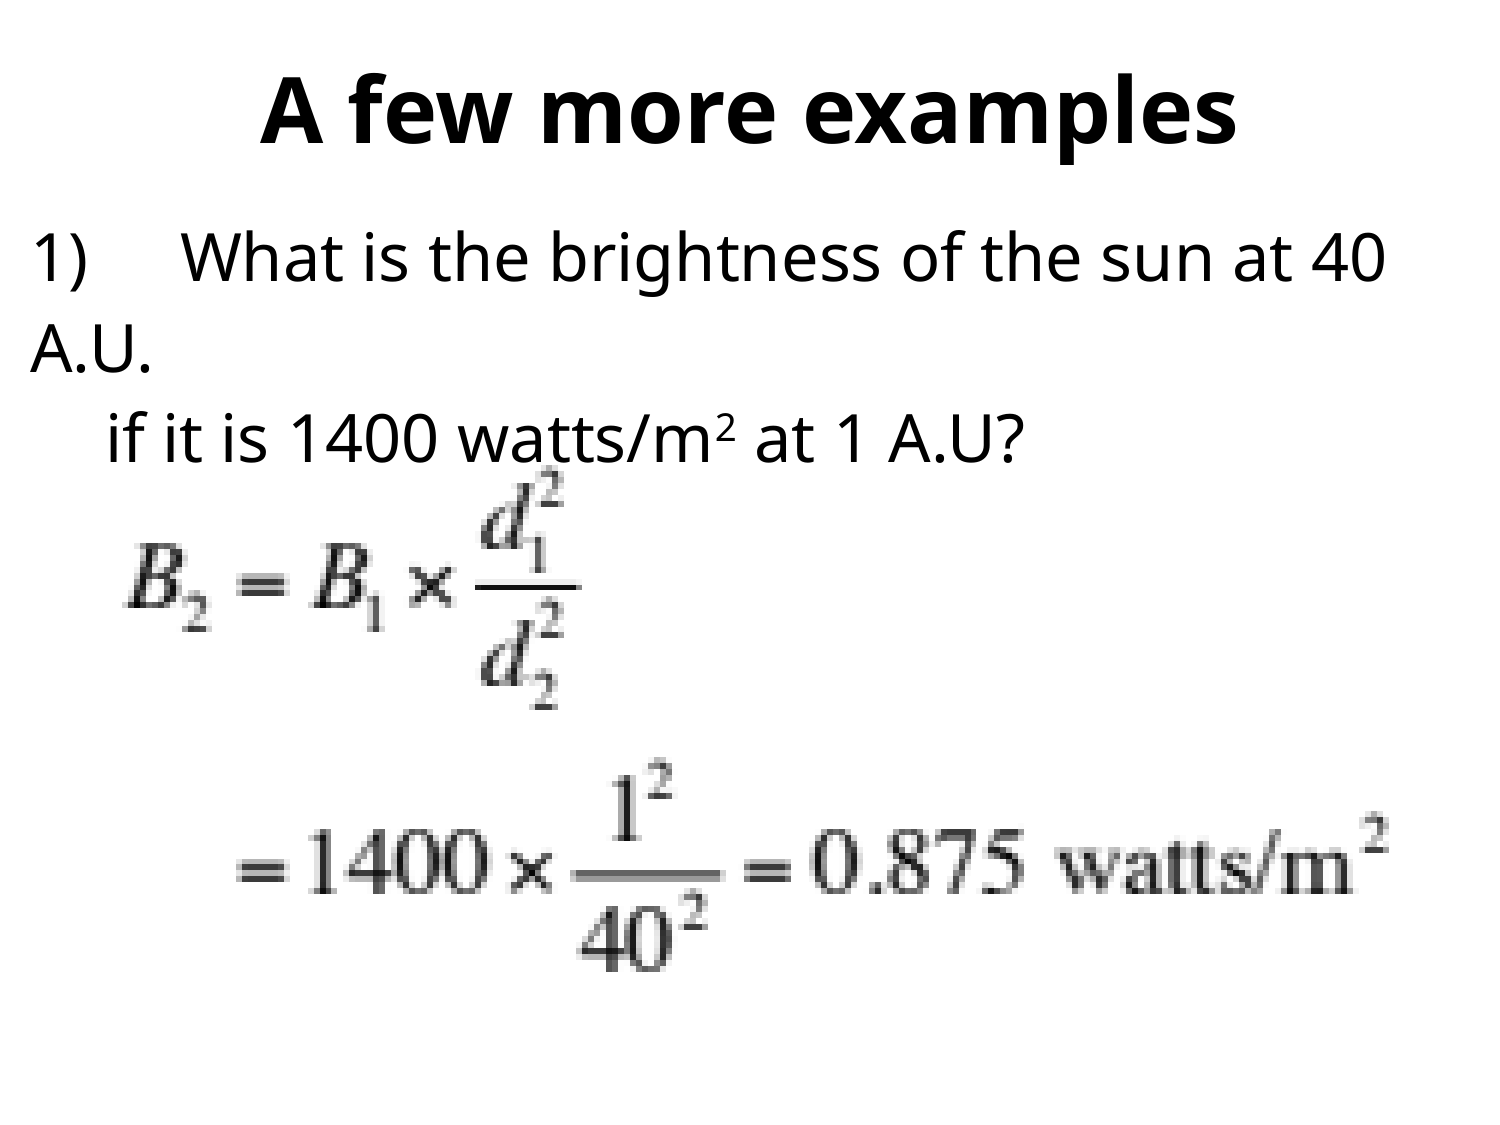

A few more examples
# 1) 	What is the brightness of the sun at 40 A.U. if it is 1400 watts/m2 at 1 A.U?